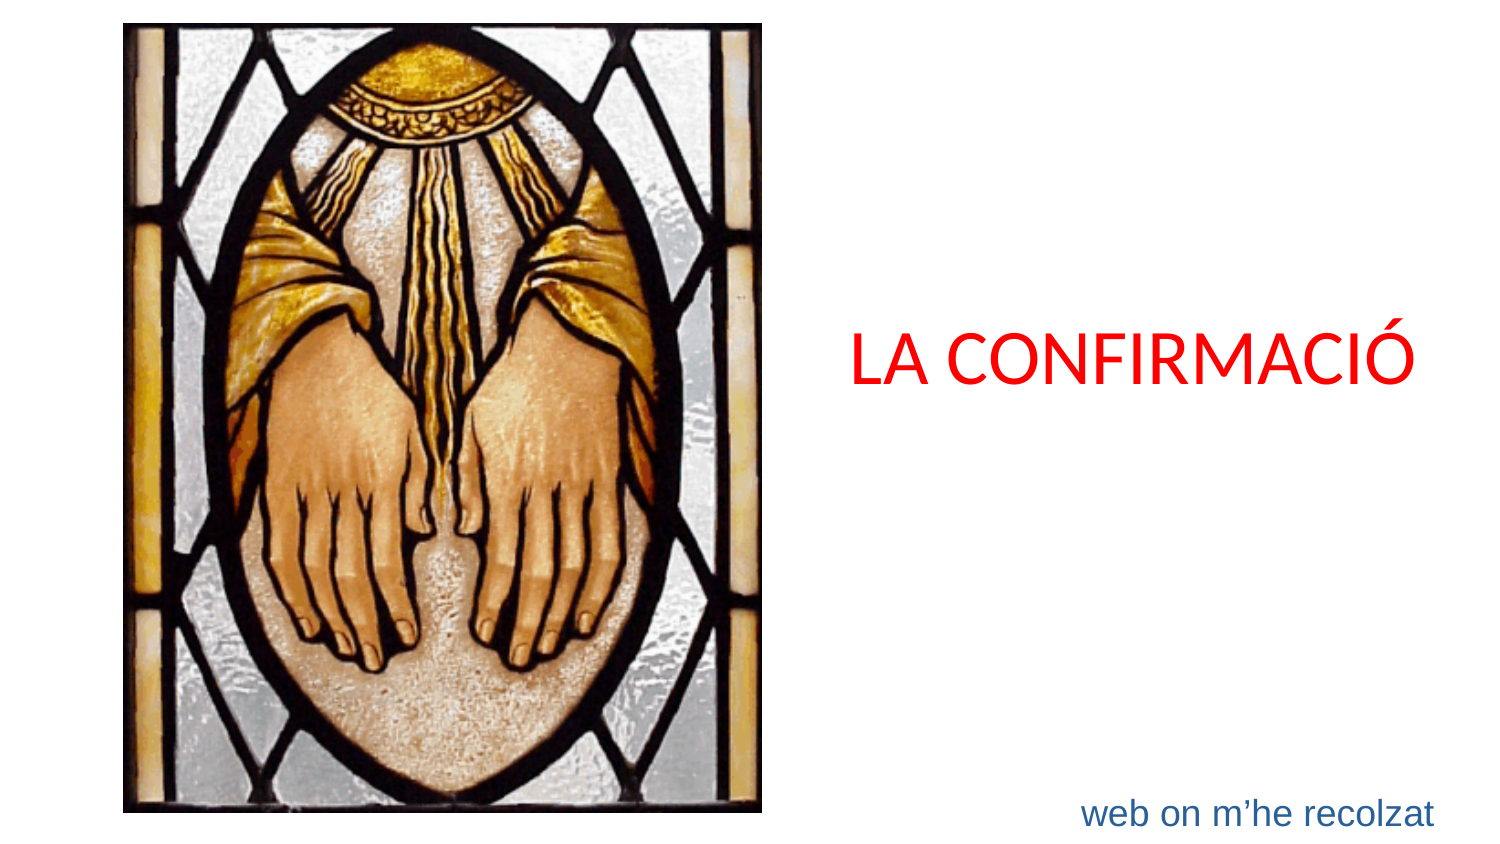

# LA CONFIRMACIÓ
web on m’he recolzat